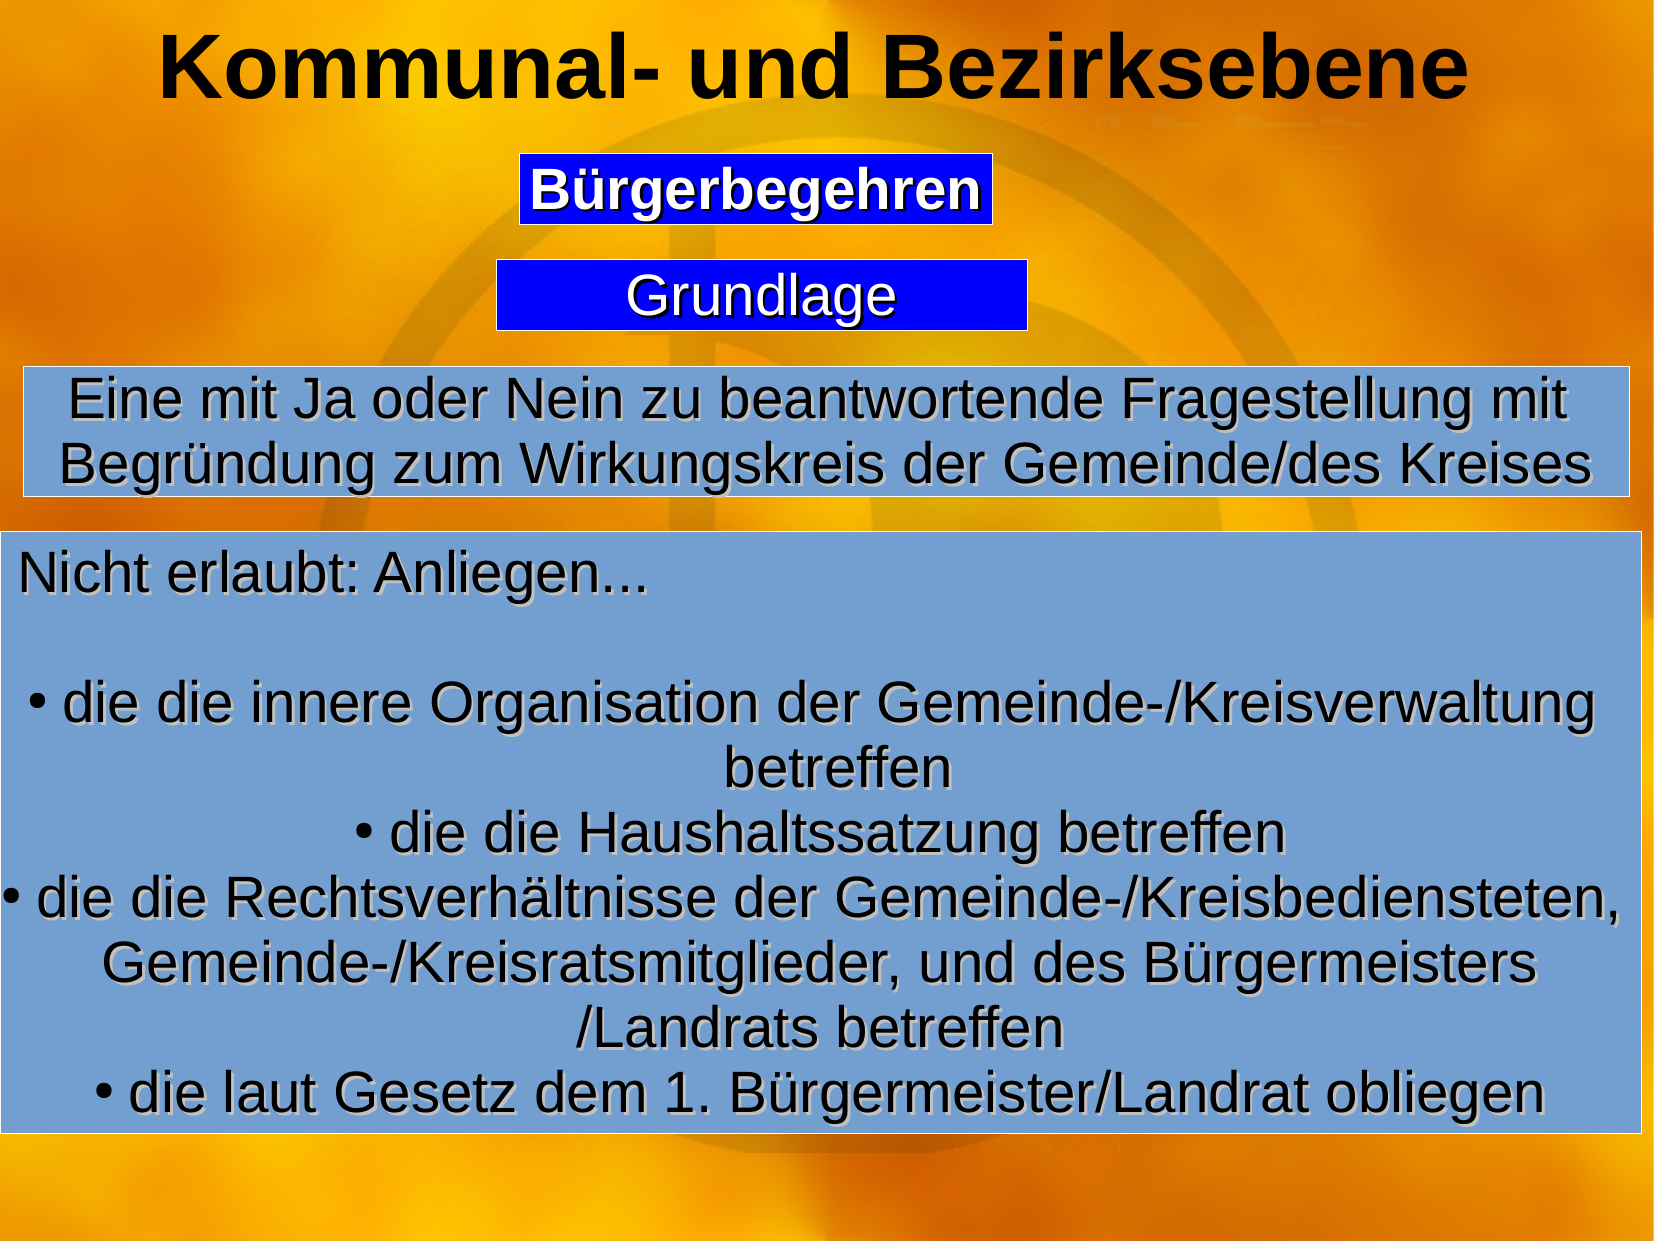

# Kommunal- und Bezirksebene
Bürgerbegehren
Grundlage
Eine mit Ja oder Nein zu beantwortende Fragestellung mit
Begründung zum Wirkungskreis der Gemeinde/des Kreises
 Nicht erlaubt: Anliegen...
die die innere Organisation der Gemeinde-/Kreisverwaltung
betreffen
die die Haushaltssatzung betreffen
die die Rechtsverhältnisse der Gemeinde-/Kreisbediensteten,
Gemeinde-/Kreisratsmitglieder, und des Bürgermeisters
/Landrats betreffen
die laut Gesetz dem 1. Bürgermeister/Landrat obliegen